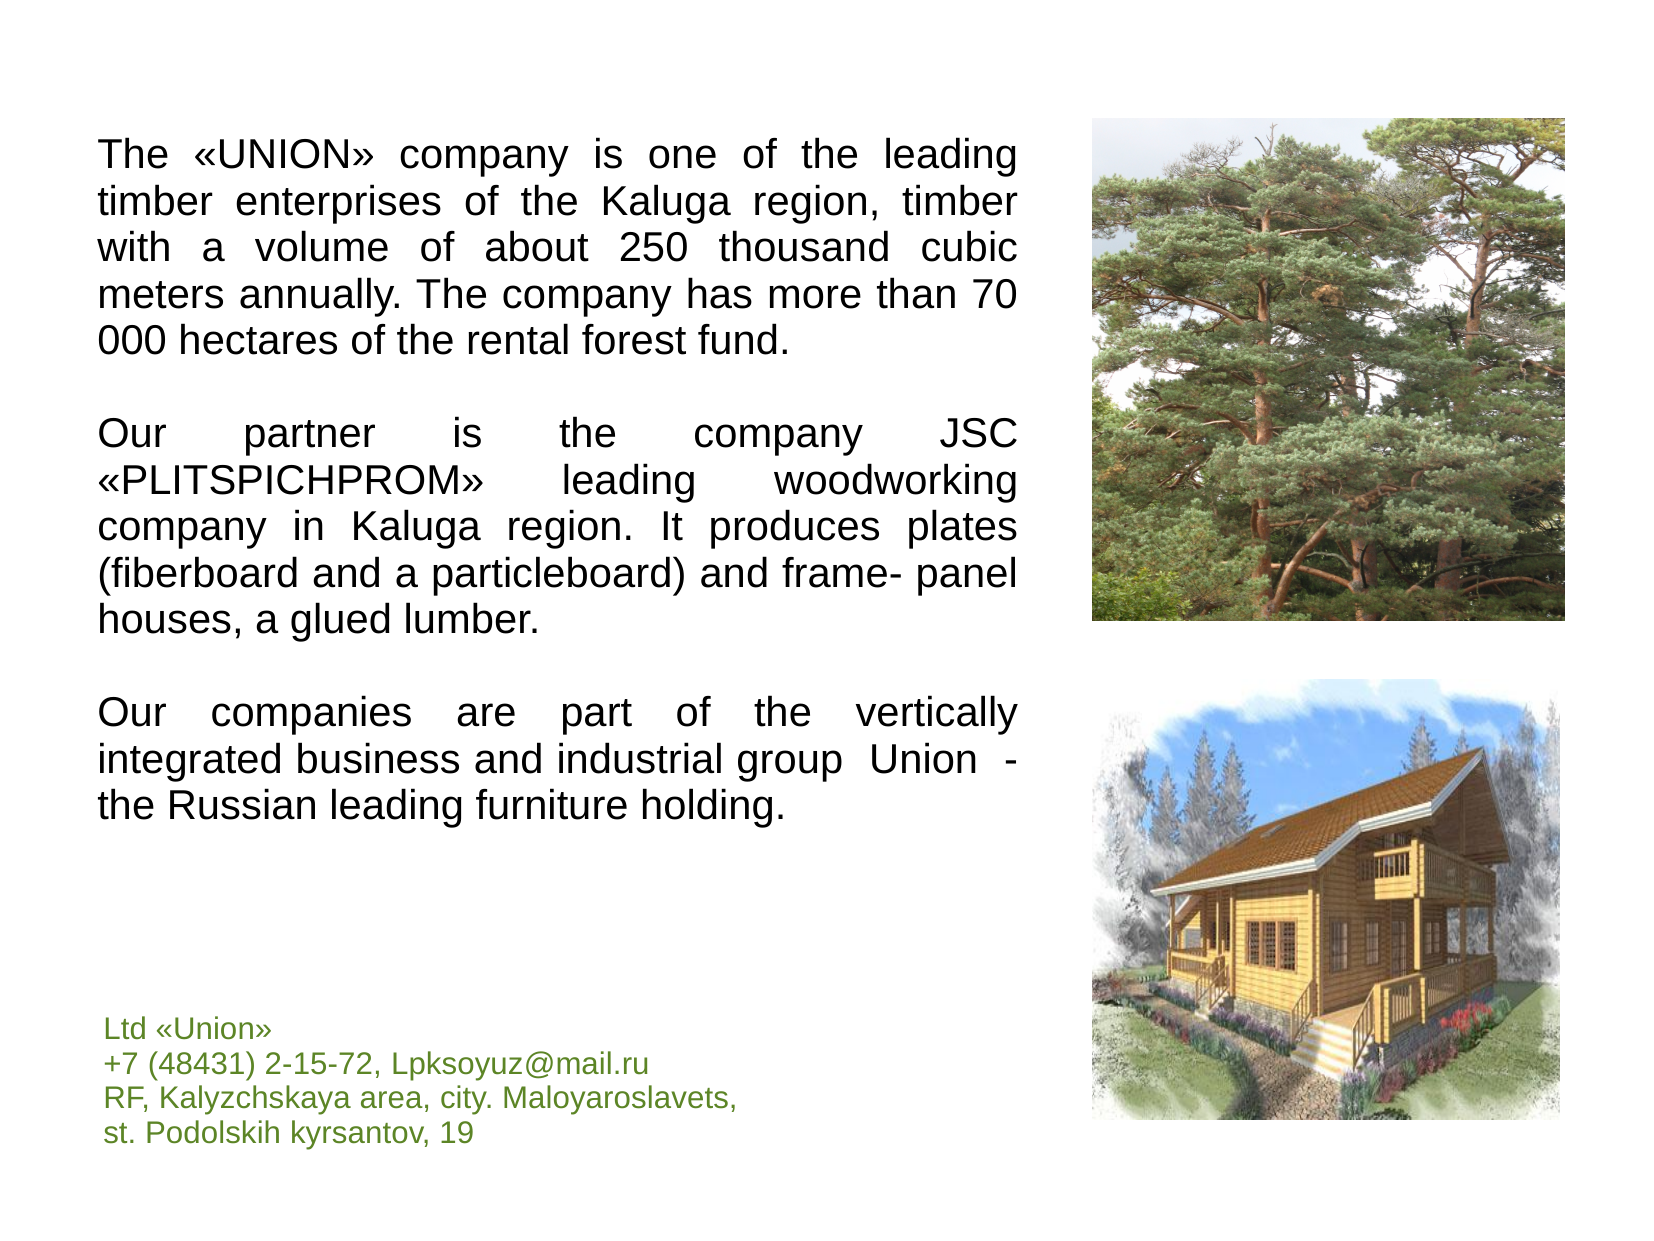

The «UNION» company is one of the leading timber enterprises of the Kaluga region, timber with a volume of about 250 thousand cubic meters annually. The company has more than 70 000 hectares of the rental forest fund.
Our partner is the company JSC «PLITSPICHPROM» leading woodworking company in Kaluga region. It produces plates (fiberboard and a particleboard) and frame- panel houses, a glued lumber.
Our companies are part of the vertically integrated business and industrial group Union - the Russian leading furniture holding.
Ltd «Union»
+7 (48431) 2-15-72, Lpksoyuz@mail.ru
RF, Kalyzchskaya area, city. Maloyaroslavets,
st. Podolskih kyrsantov, 19